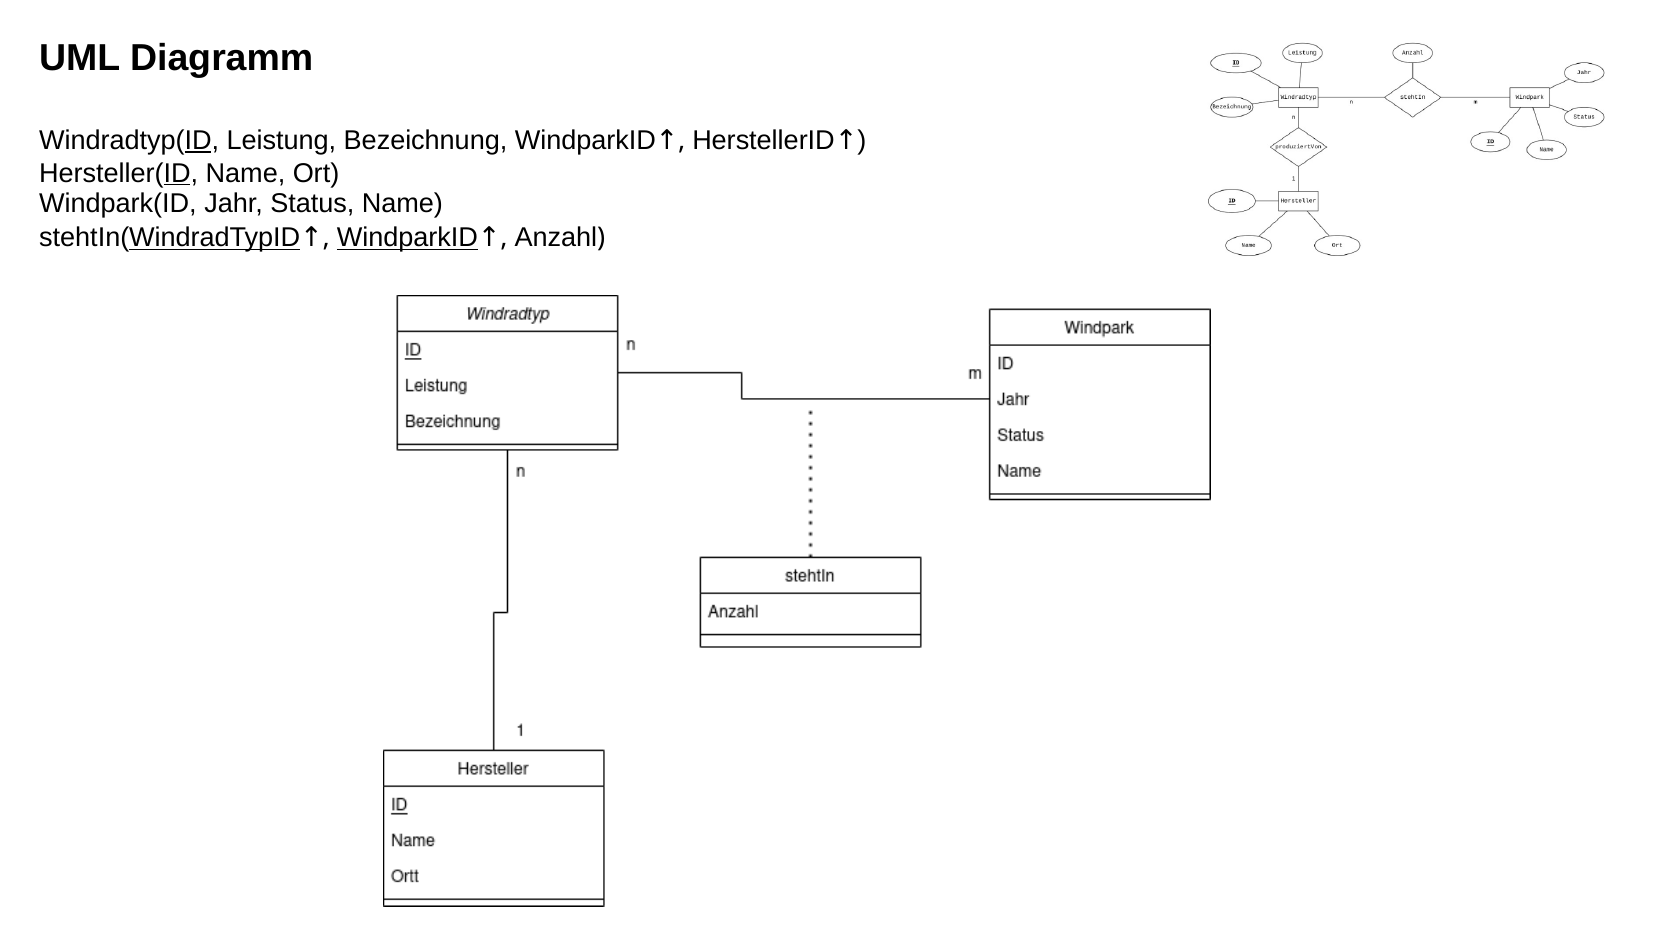

UML Diagramm
Windradtyp(ID, Leistung, Bezeichnung, WindparkID↑, HerstellerID↑)
Hersteller(ID, Name, Ort)
Windpark(ID, Jahr, Status, Name)
stehtIn(WindradTypID↑, WindparkID↑, Anzahl)